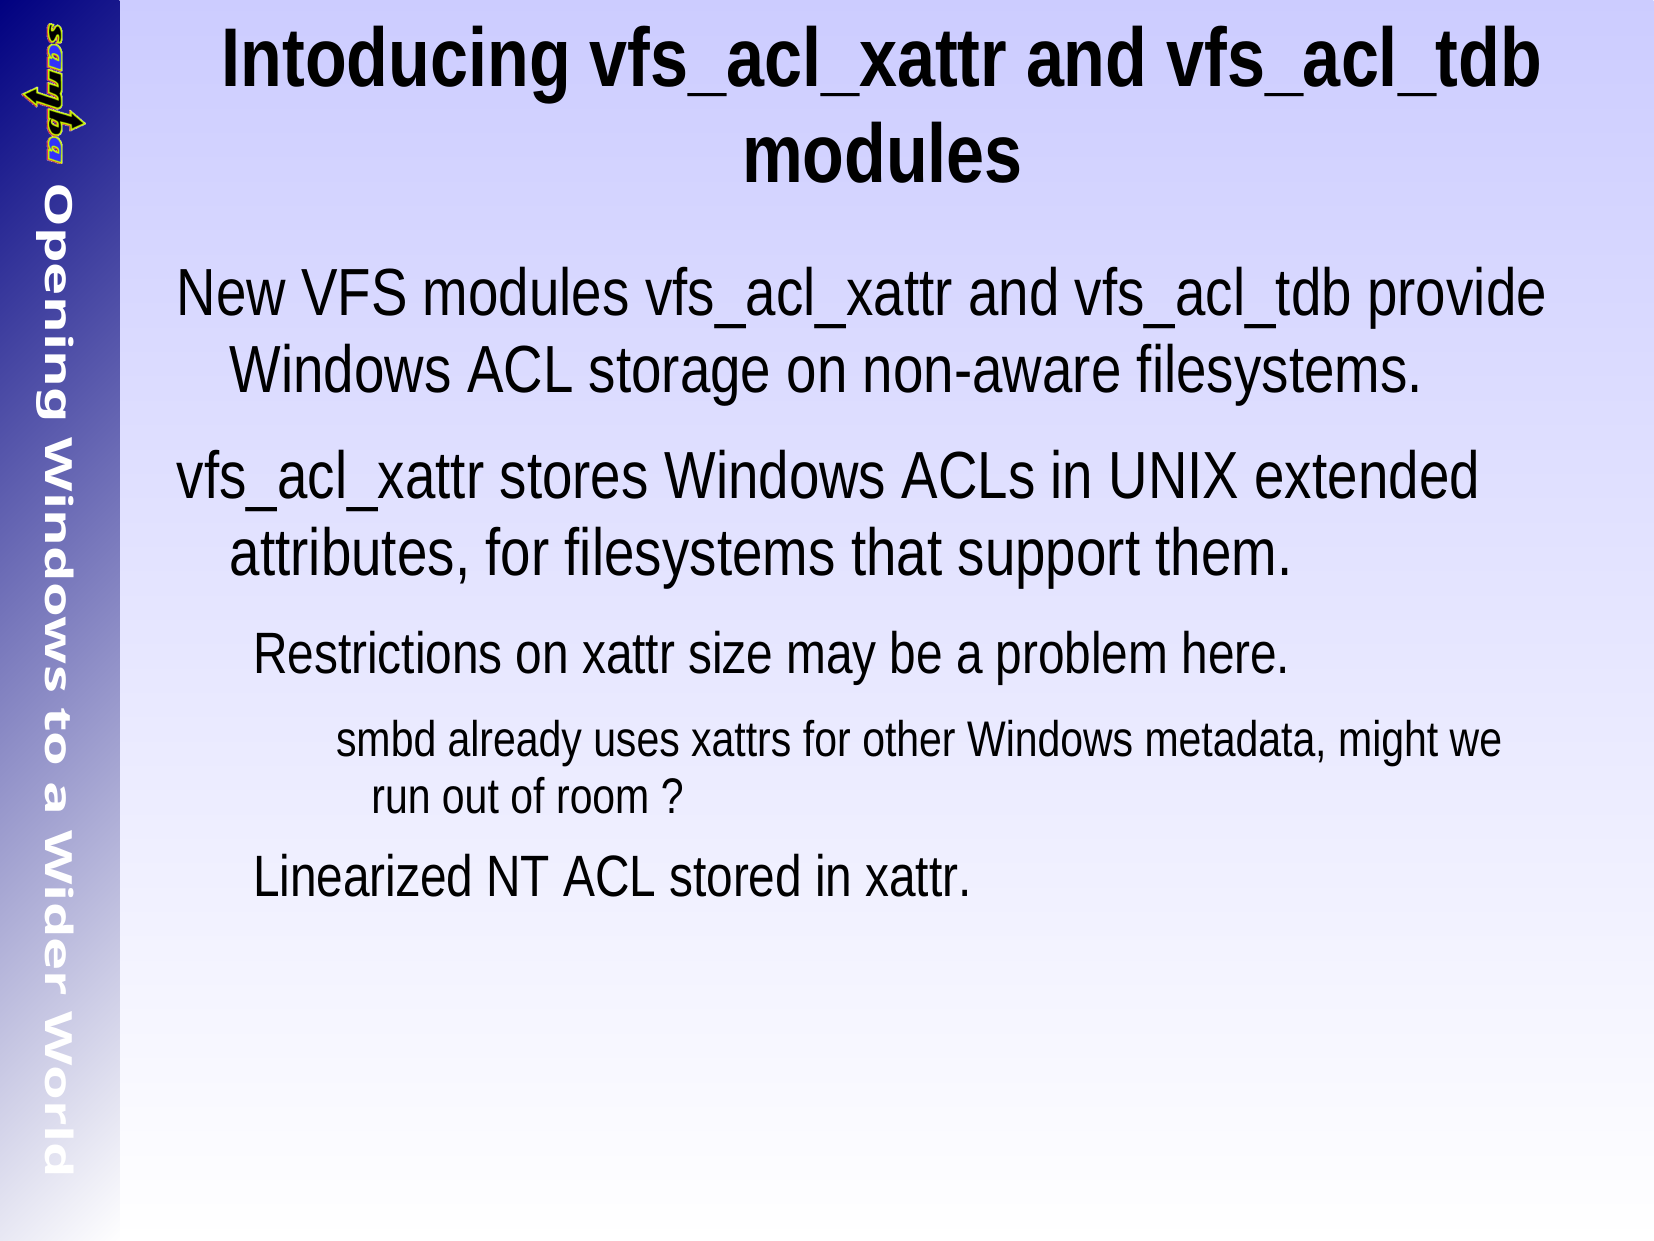

# Intoducing vfs_acl_xattr and vfs_acl_tdb modules
New VFS modules vfs_acl_xattr and vfs_acl_tdb provide Windows ACL storage on non-aware filesystems.
vfs_acl_xattr stores Windows ACLs in UNIX extended attributes, for filesystems that support them.
Restrictions on xattr size may be a problem here.
smbd already uses xattrs for other Windows metadata, might we run out of room ?
Linearized NT ACL stored in xattr.